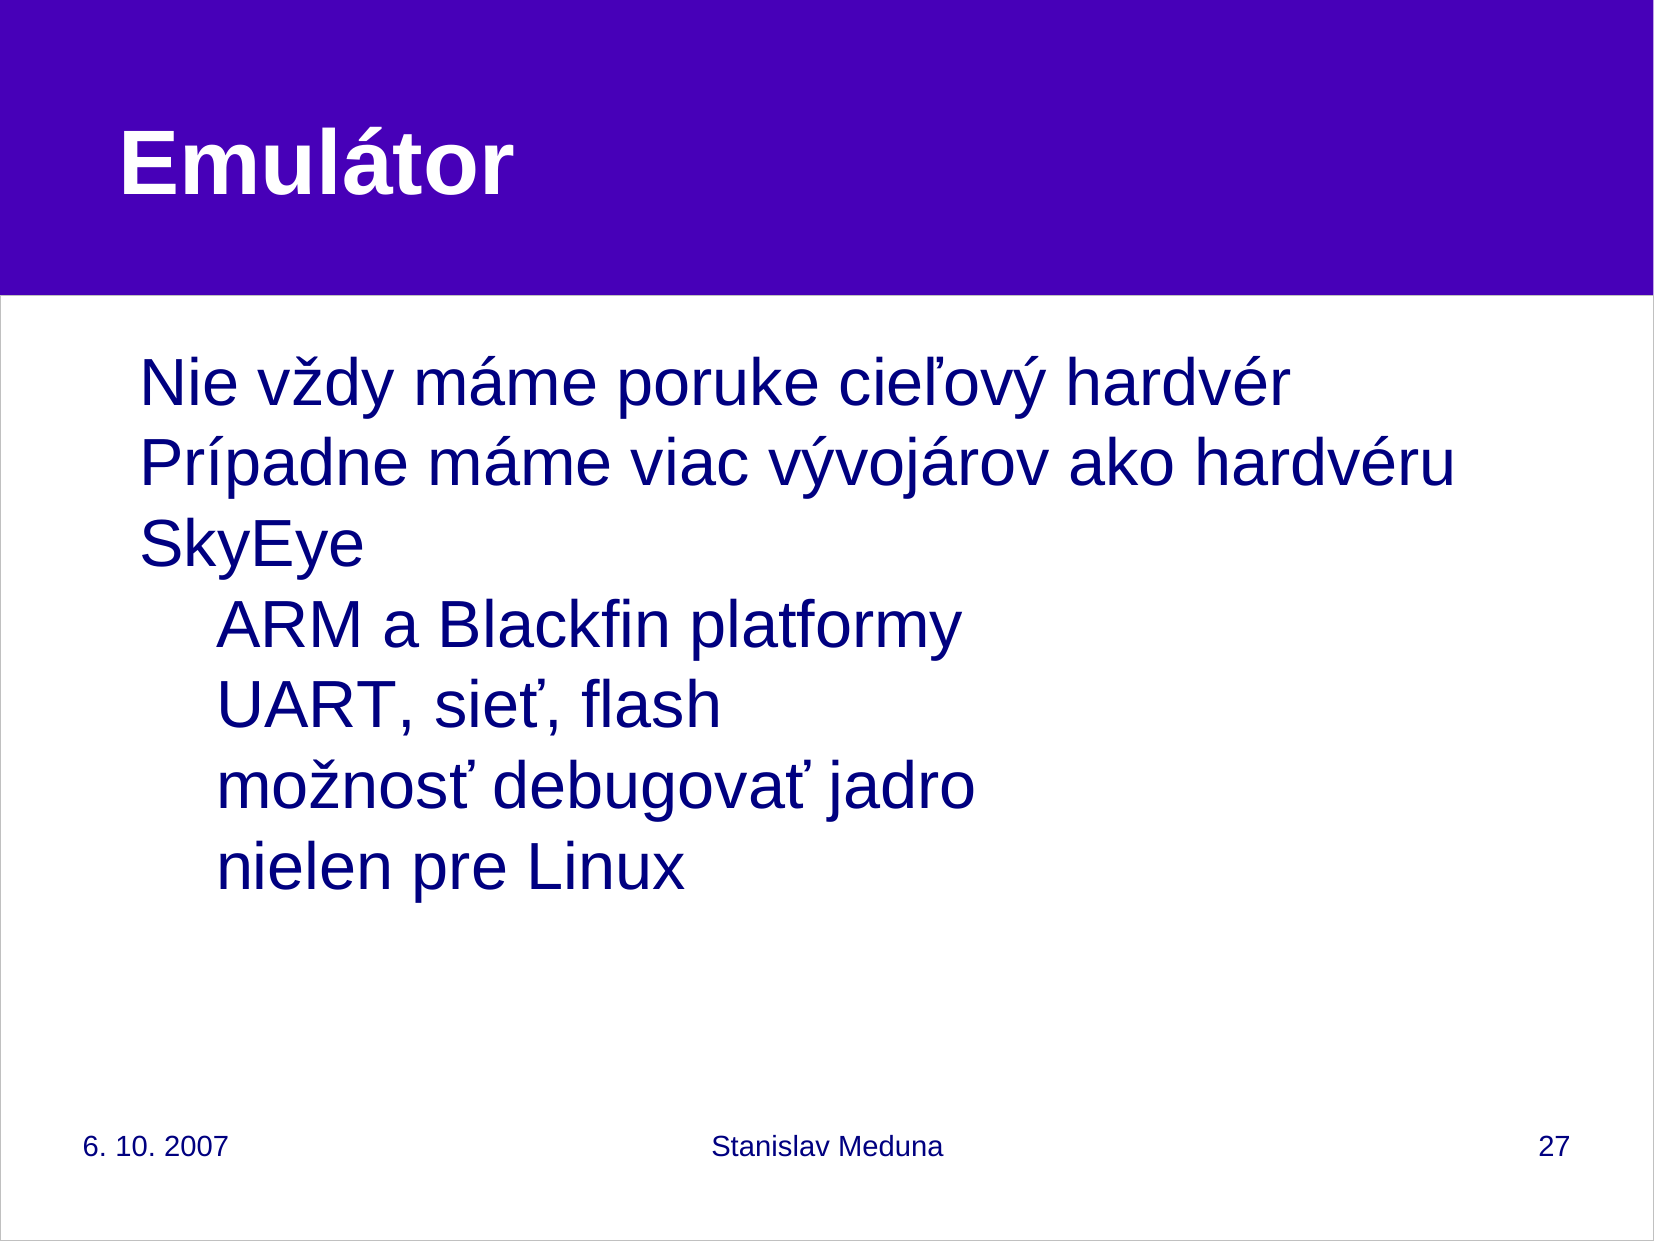

# Emulátor
Nie vždy máme poruke cieľový hardvér
Prípadne máme viac vývojárov ako hardvéru
SkyEye
ARM a Blackfin platformy
UART, sieť, flash
možnosť debugovať jadro
nielen pre Linux
6. 10. 2007
Stanislav Meduna
27